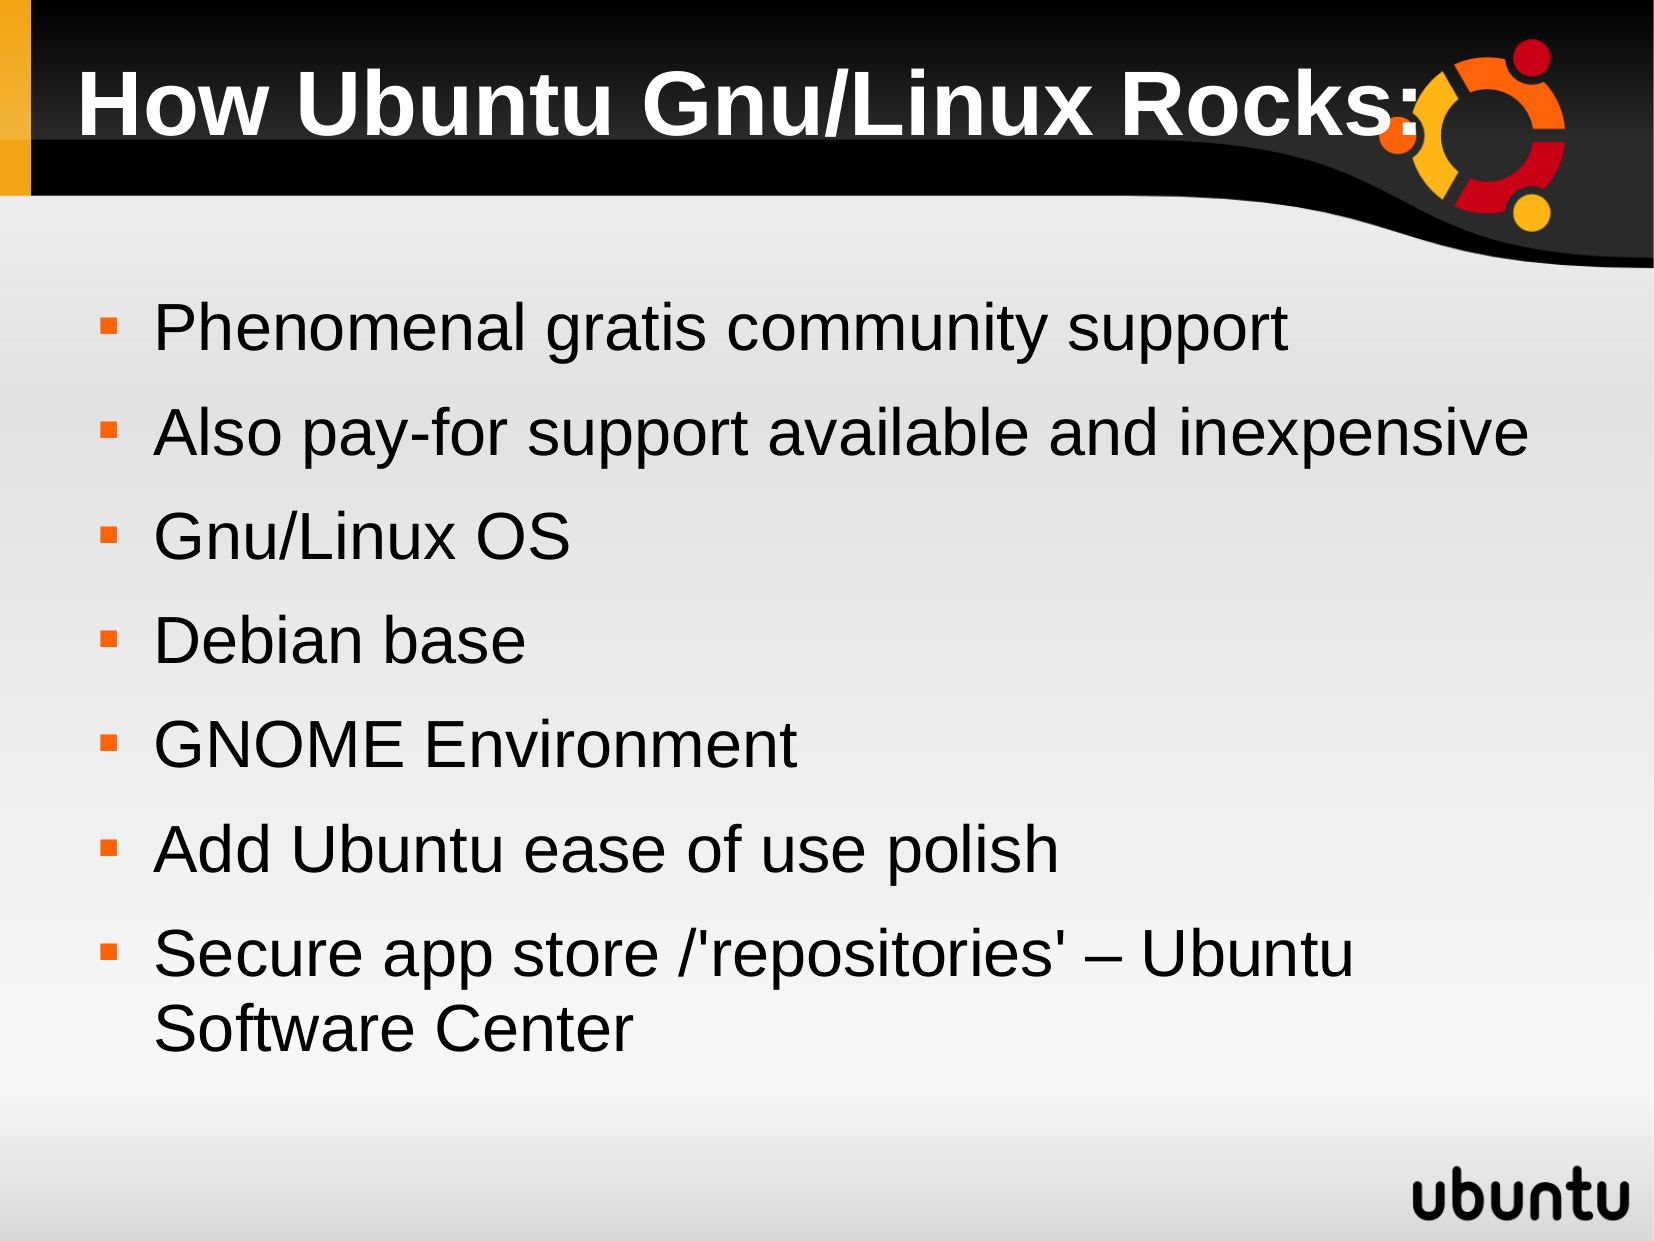

# How Ubuntu Gnu/Linux Rocks:
Phenomenal gratis community support
Also pay-for support available and inexpensive
Gnu/Linux OS
Debian base
GNOME Environment
Add Ubuntu ease of use polish
Secure app store /'repositories' – Ubuntu Software Center